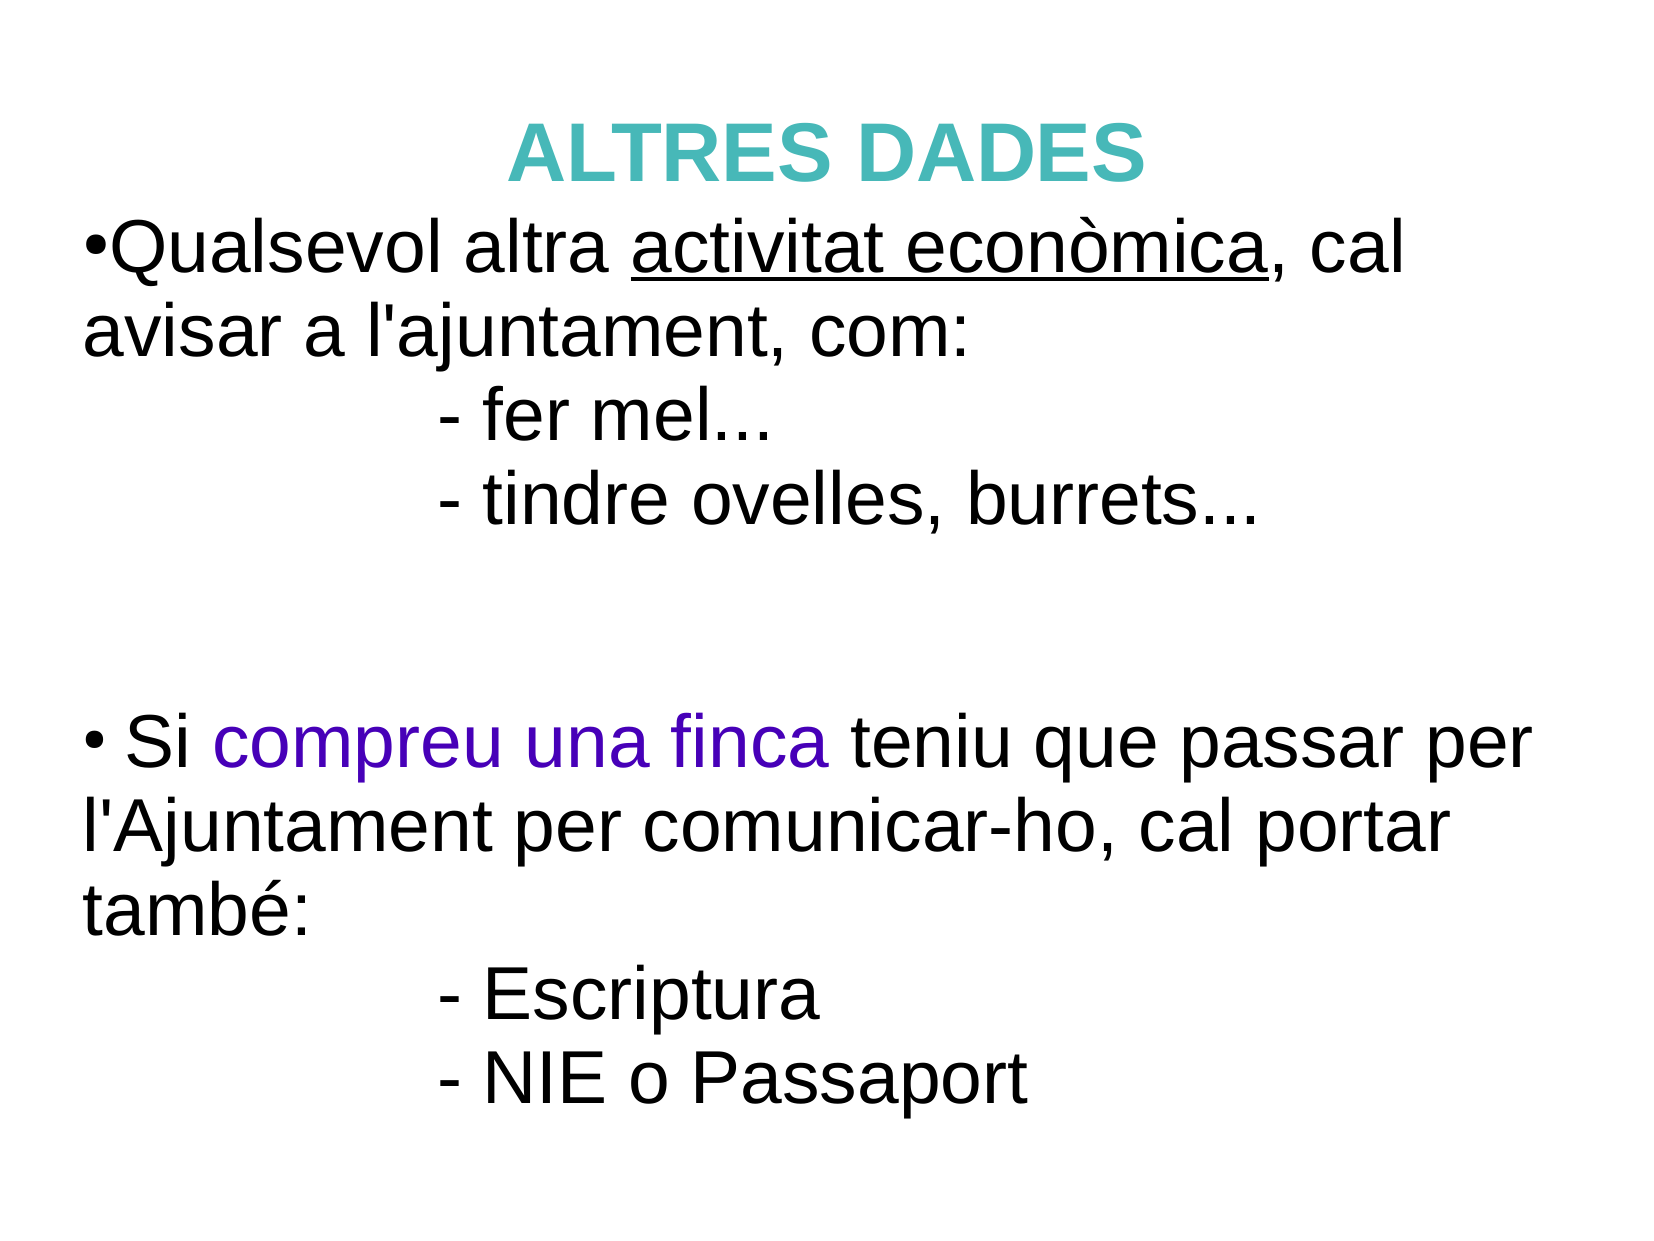

# ALTRES DADES
Qualsevol altra activitat econòmica, cal avisar a l'ajuntament, com:
- fer mel...
- tindre ovelles, burrets...
 Si compreu una finca teniu que passar per l'Ajuntament per comunicar-ho, cal portar també:
- Escriptura
- NIE o Passaport